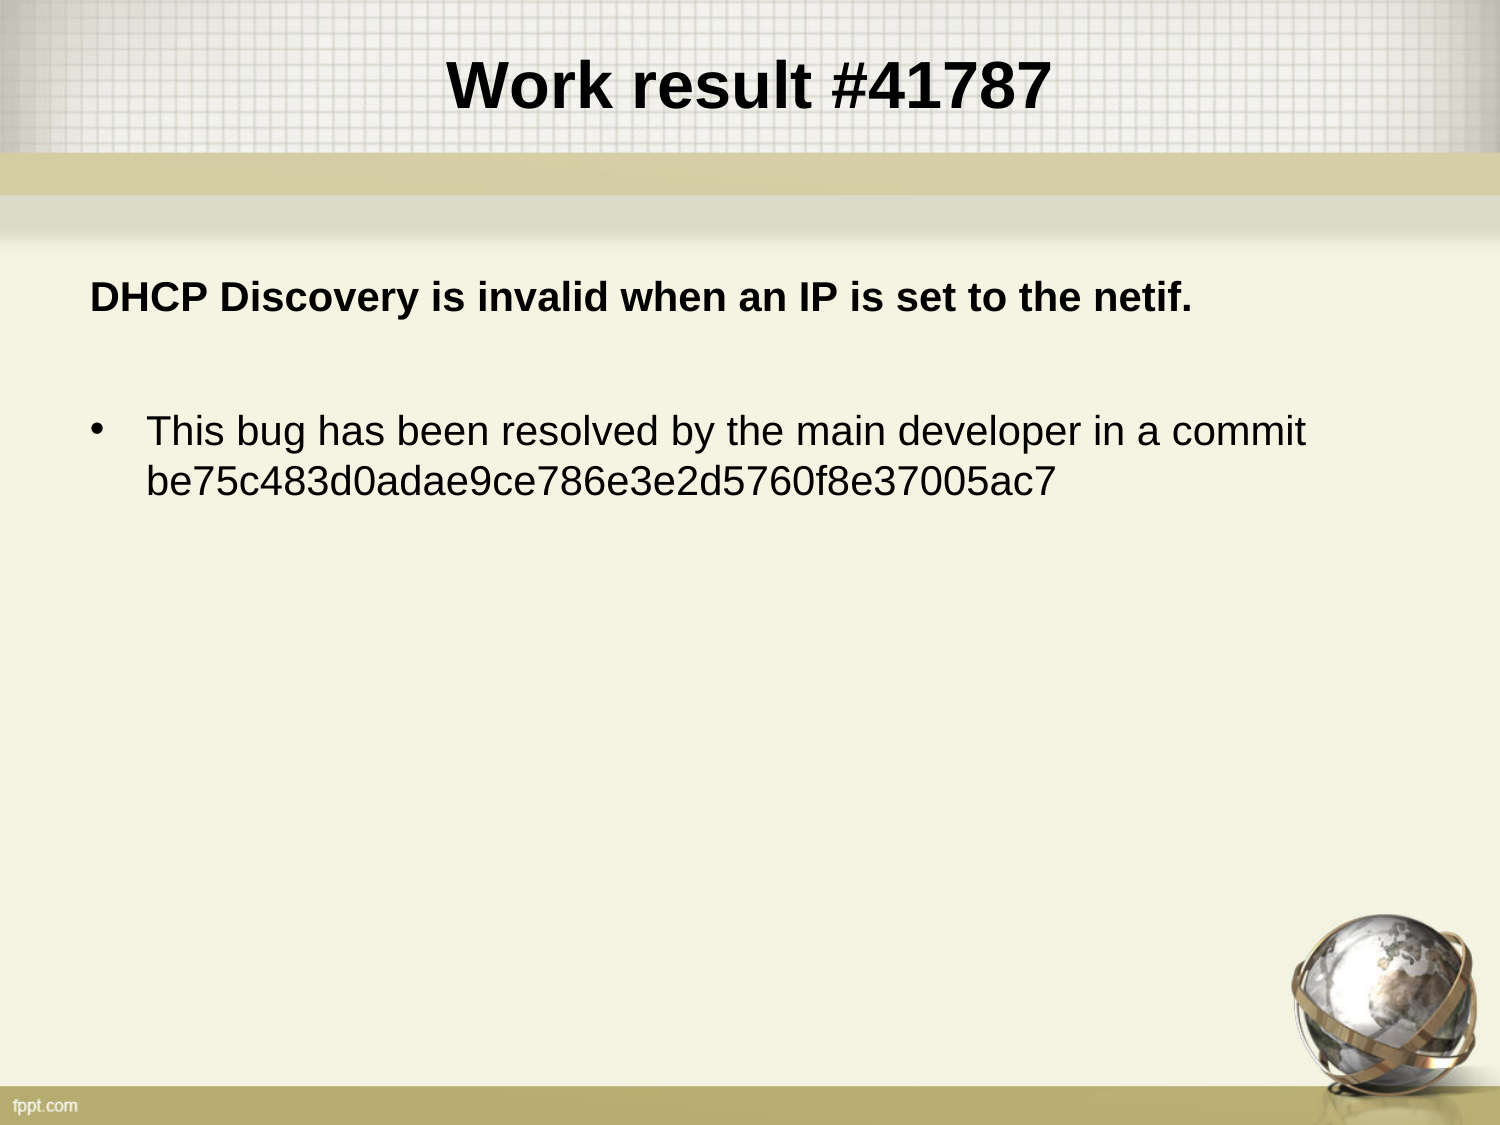

# Work result #41787
DHCP Discovery is invalid when an IP is set to the netif.
This bug has been resolved by the main developer in a commit be75c483d0adae9ce786e3e2d5760f8e37005ac7